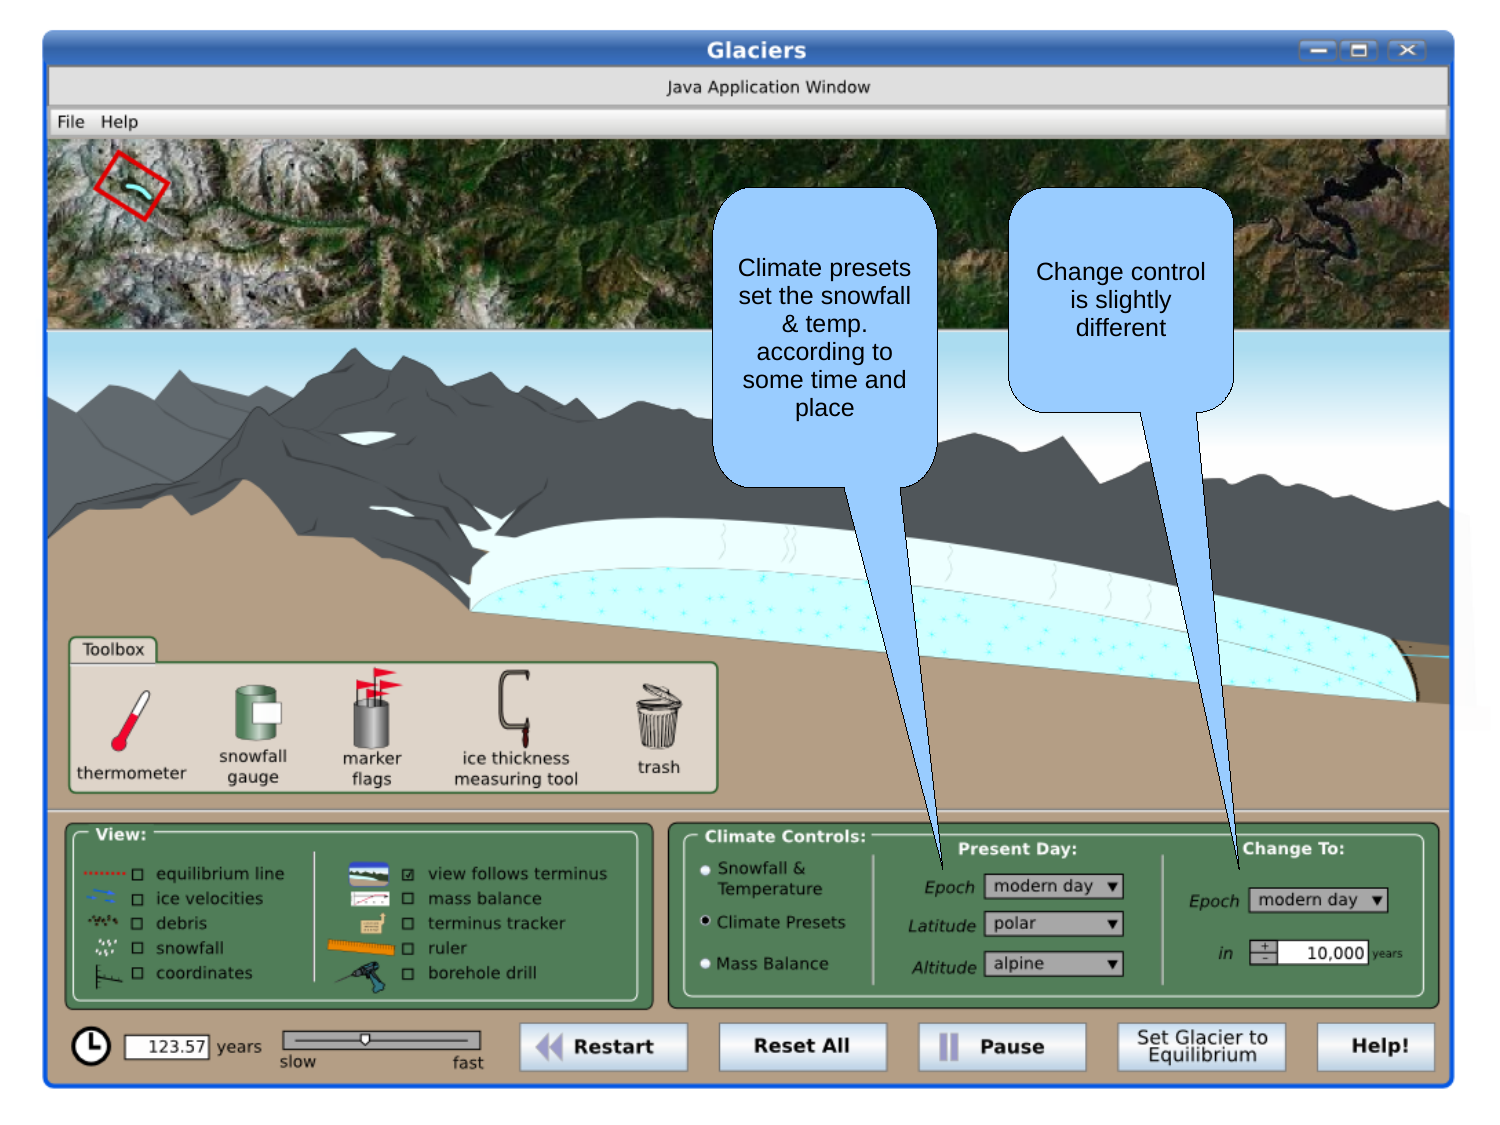

Climate presets set the snowfall & temp. according to some time and place
Change control is slightly different